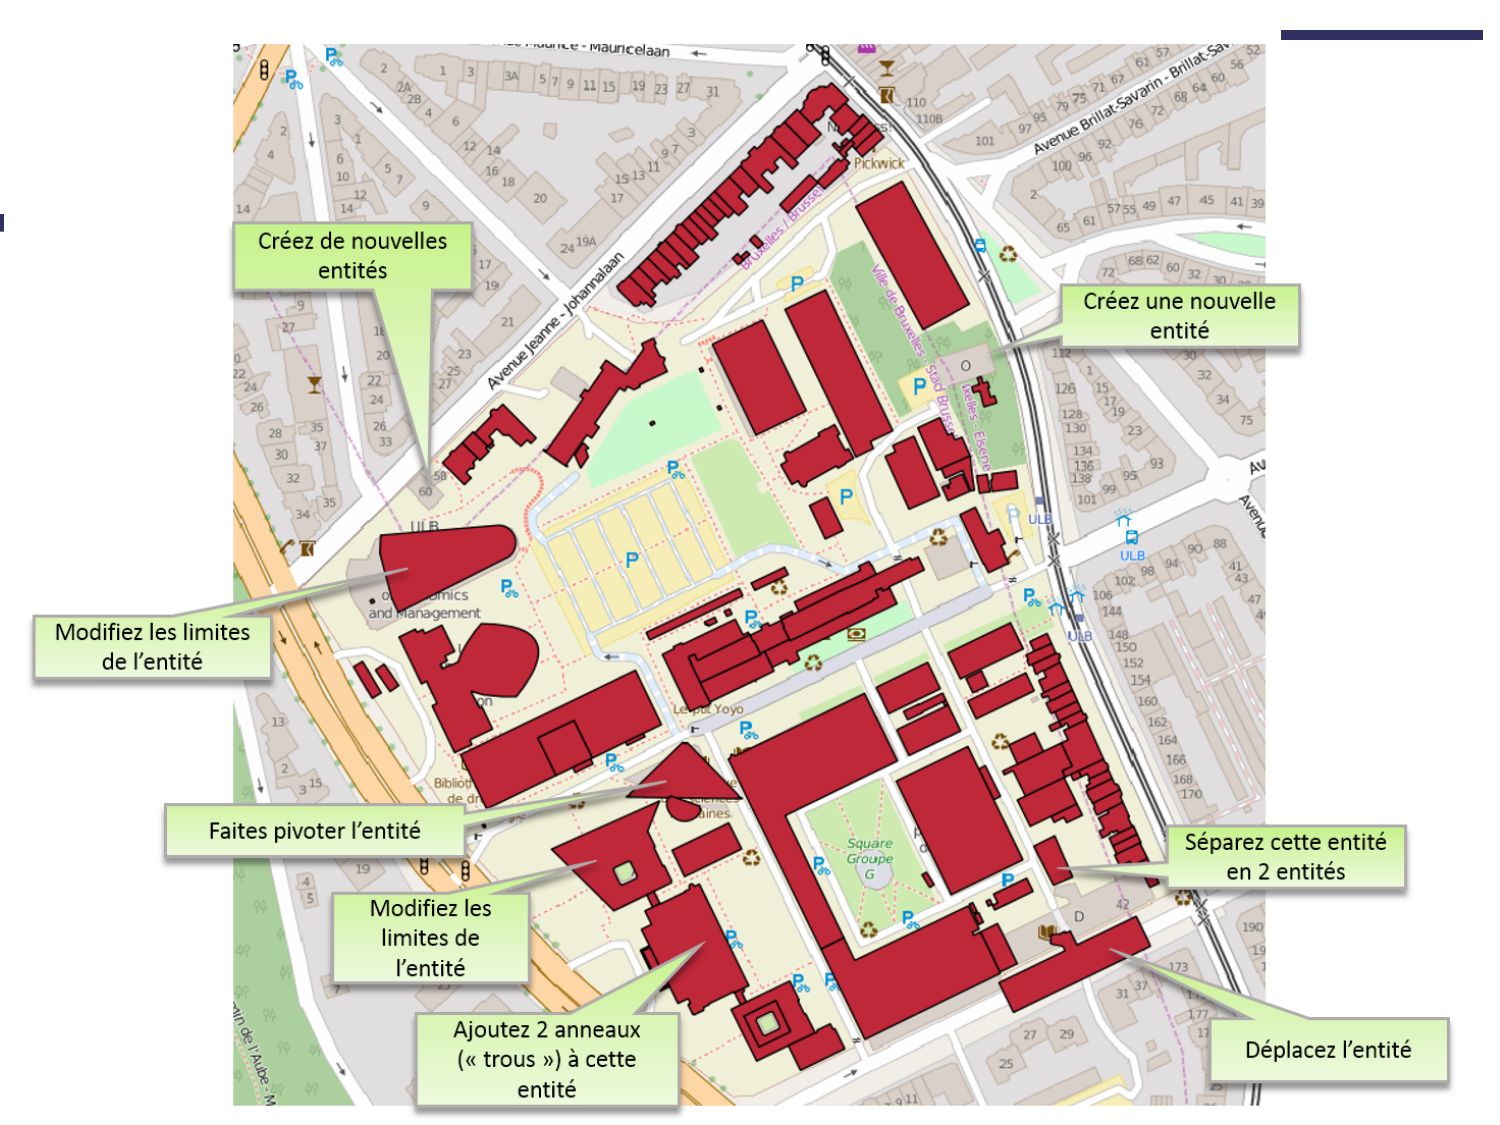

# Exercice en autonomie Editer une couche vectorielle